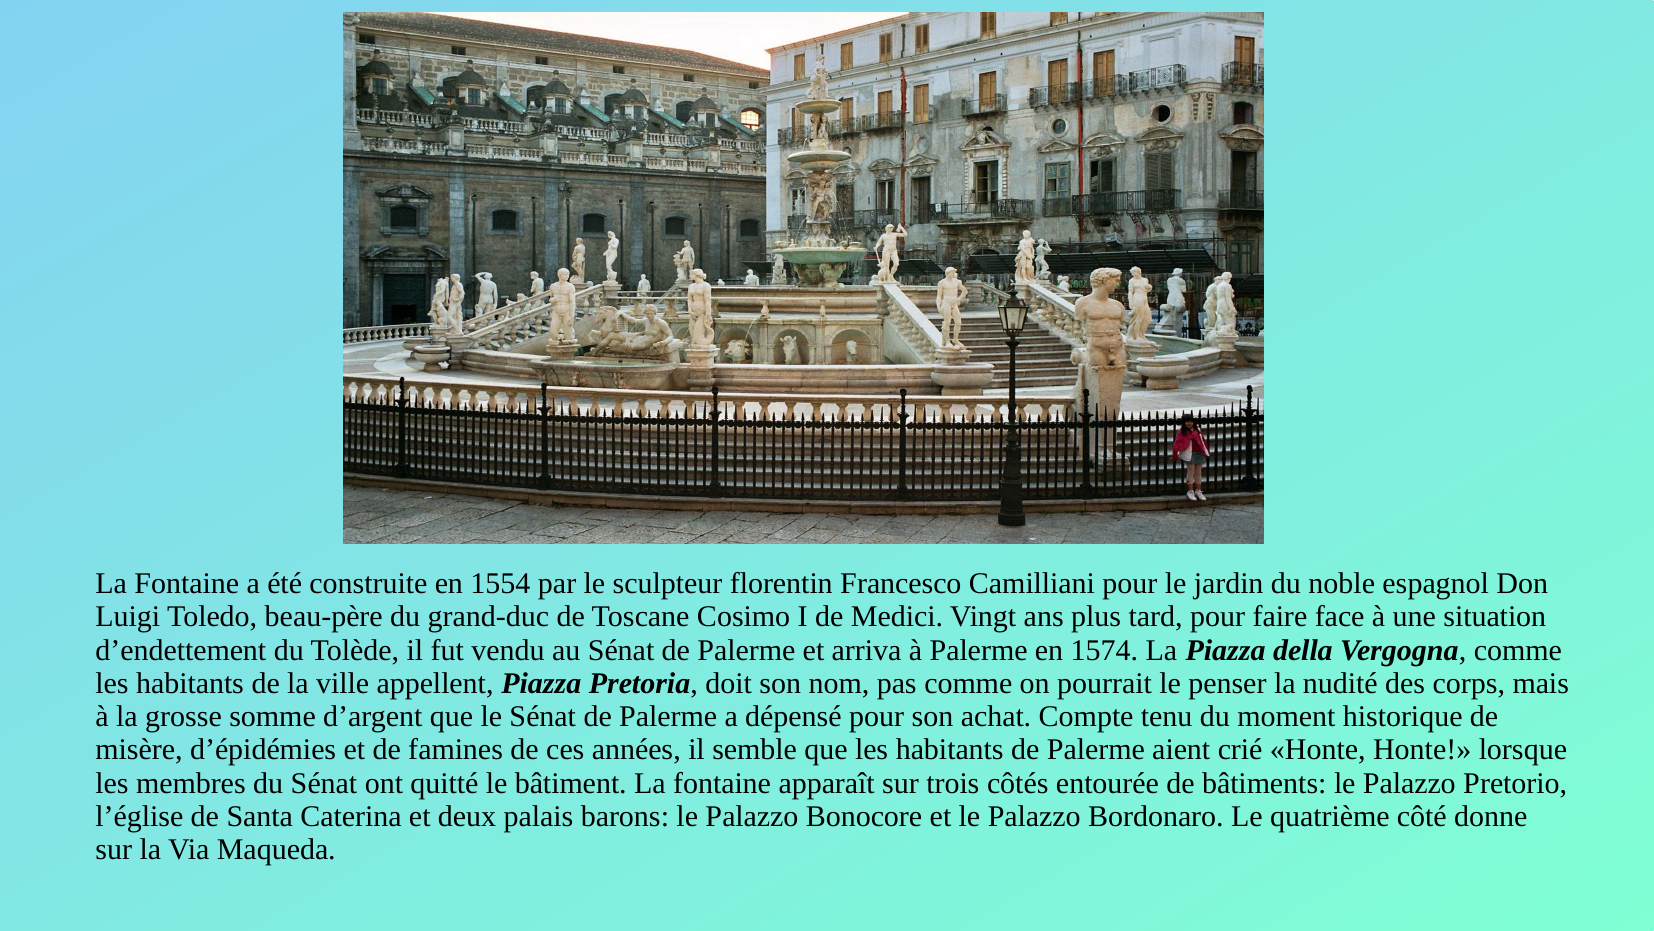

# La Fontaine a été construite en 1554 par le sculpteur florentin Francesco Camilliani pour le jardin du noble espagnol Don Luigi Toledo, beau-père du grand-duc de Toscane Cosimo I de Medici. Vingt ans plus tard, pour faire face à une situation d’endettement du Tolède, il fut vendu au Sénat de Palerme et arriva à Palerme en 1574. La Piazza della Vergogna, comme les habitants de la ville appellent, Piazza Pretoria, doit son nom, pas comme on pourrait le penser la nudité des corps, mais à la grosse somme d’argent que le Sénat de Palerme a dépensé pour son achat. Compte tenu du moment historique de misère, d’épidémies et de famines de ces années, il semble que les habitants de Palerme aient crié «Honte, Honte!» lorsque les membres du Sénat ont quitté le bâtiment. La fontaine apparaît sur trois côtés entourée de bâtiments: le Palazzo Pretorio, l’église de Santa Caterina et deux palais barons: le Palazzo Bonocore et le Palazzo Bordonaro. Le quatrième côté donne sur la Via Maqueda.